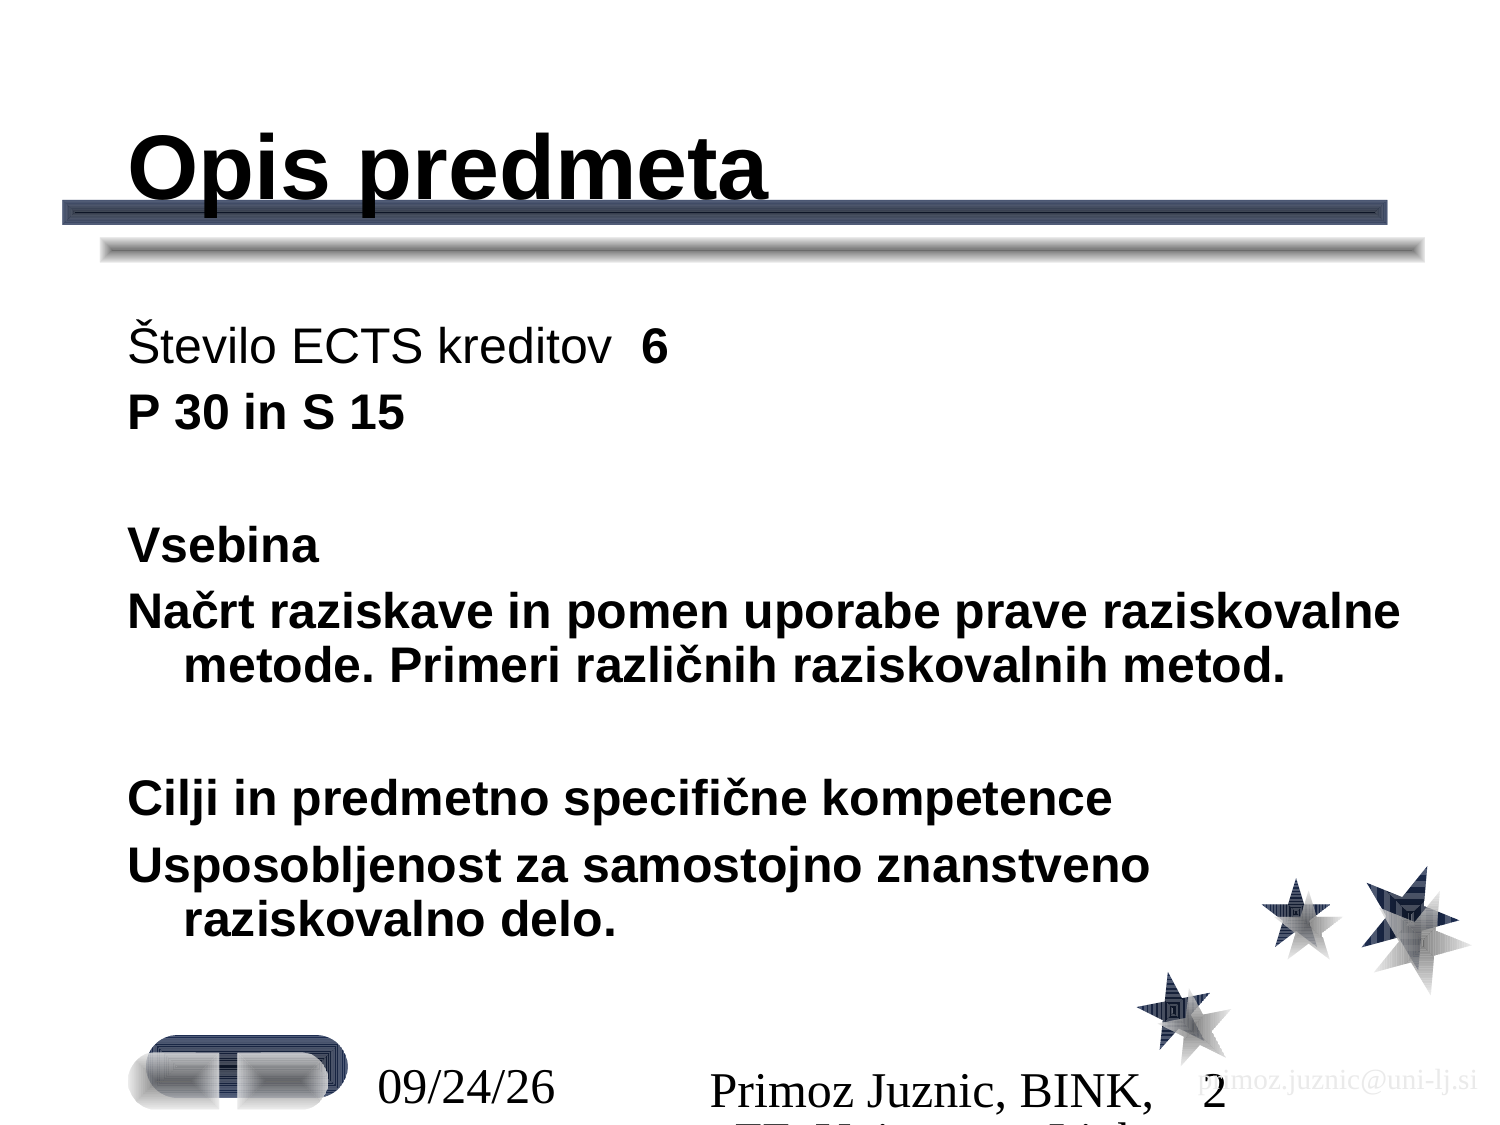

# Opis predmeta
Število ECTS kreditov 6
P 30 in S 15
Vsebina
Načrt raziskave in pomen uporabe prave raziskovalne metode. Primeri različnih raziskovalnih metod.
Cilji in predmetno specifične kompetence
Usposobljenost za samostojno znanstveno raziskovalno delo.
Primoz Juznic, BINK, FF, Univerza v Ljubljani
2